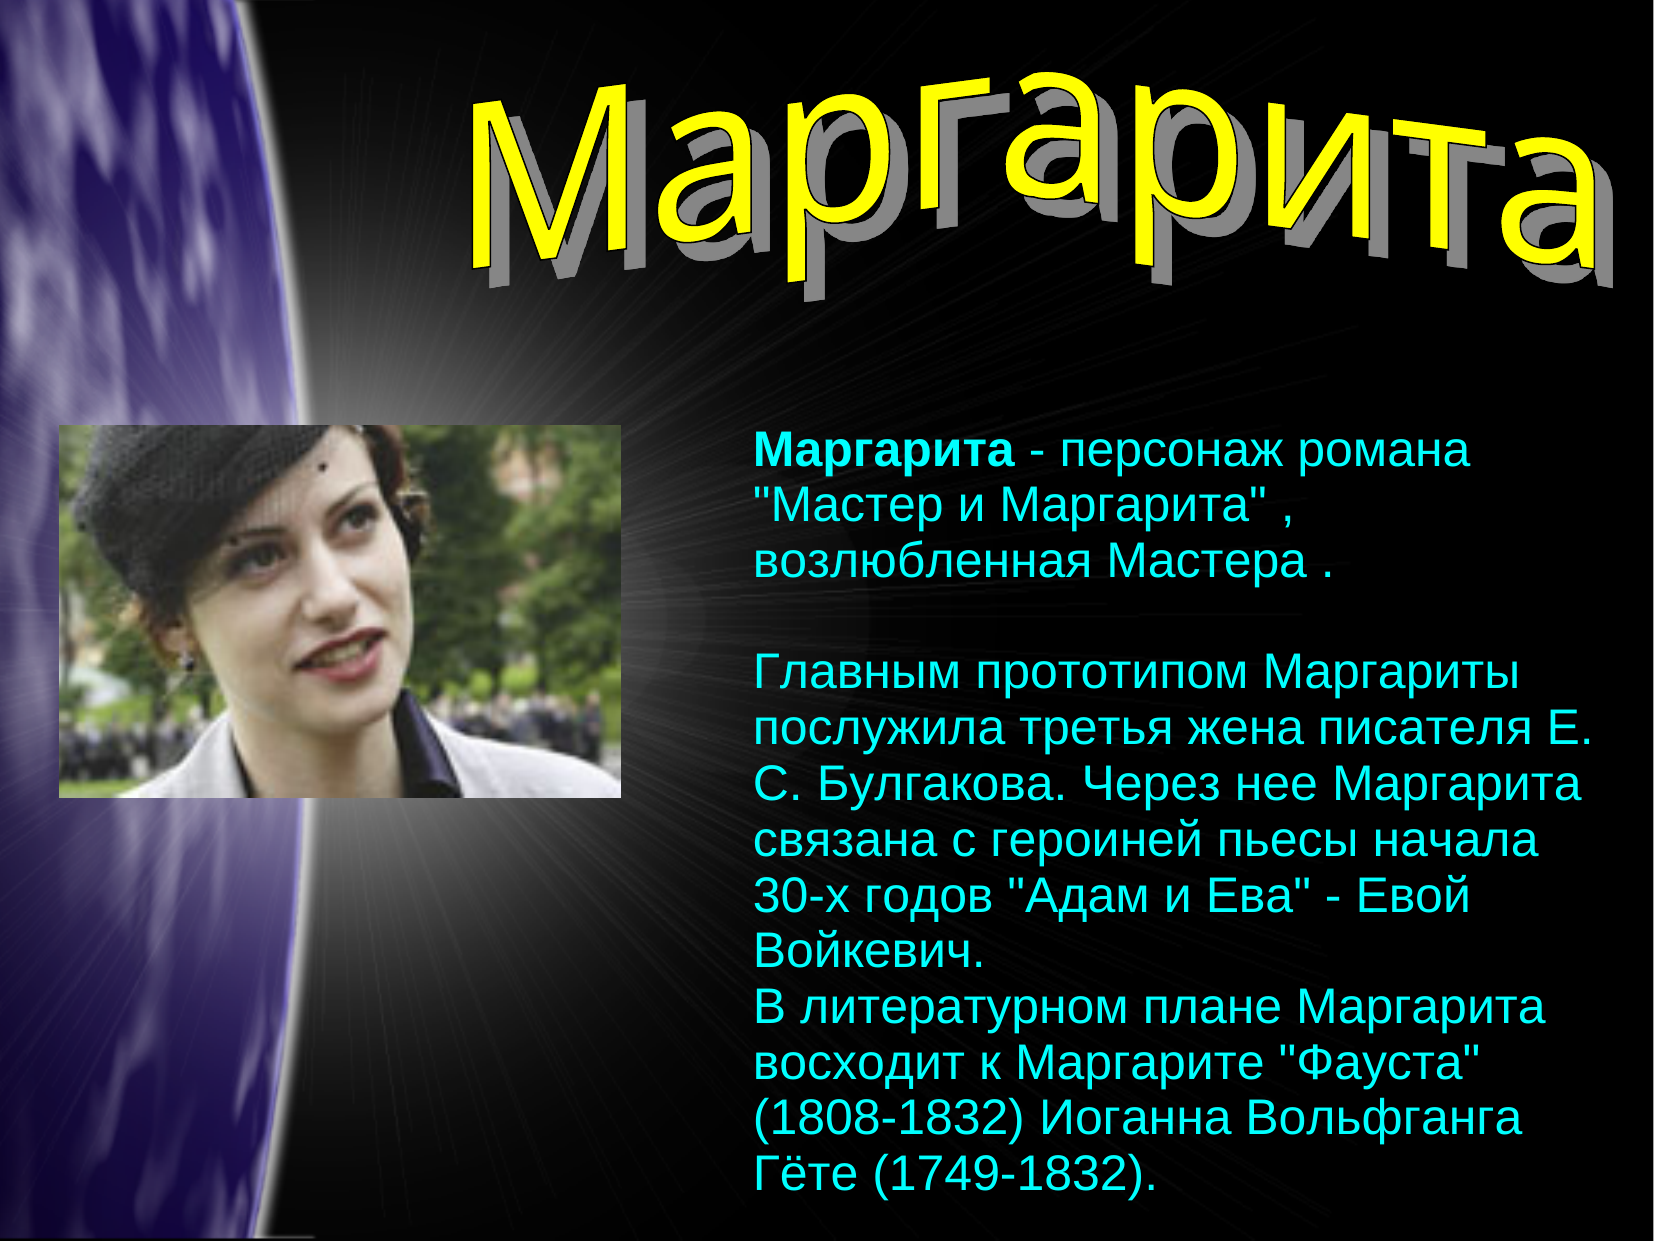

Маргарита
Маргарита - персонаж романа "Мастер и Маргарита" , возлюбленная Мастера .
Главным прототипом Маргариты послужила третья жена писателя Е. С. Булгакова. Через нее Маргарита связана с героиней пьесы начала 30-х годов "Адам и Ева" - Евой Войкевич.
В литературном плане Маргарита восходит к Маргарите "Фауста" (1808-1832) Иоганна Вольфганга Гёте (1749-1832).